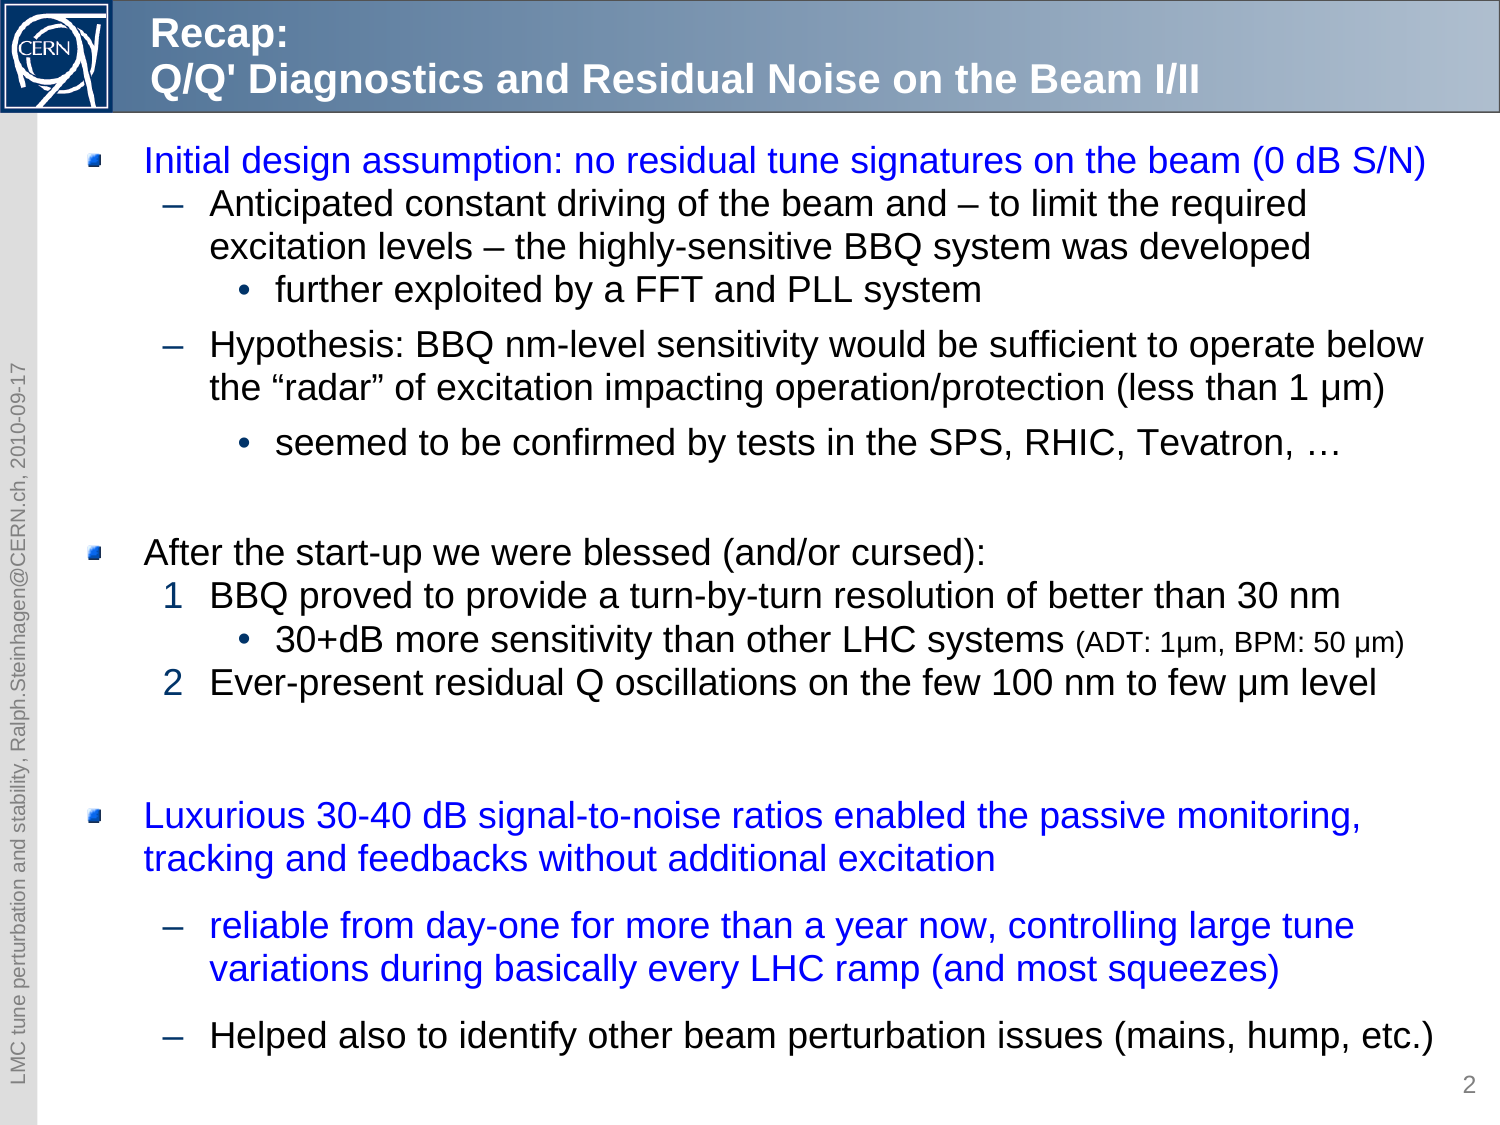

# Recap: Q/Q' Diagnostics and Residual Noise on the Beam I/II
Initial design assumption: no residual tune signatures on the beam (0 dB S/N)
Anticipated constant driving of the beam and – to limit the required excitation levels – the highly-sensitive BBQ system was developed
further exploited by a FFT and PLL system
Hypothesis: BBQ nm-level sensitivity would be sufficient to operate below the “radar” of excitation impacting operation/protection (less than 1 μm)
seemed to be confirmed by tests in the SPS, RHIC, Tevatron, …
After the start-up we were blessed (and/or cursed):
BBQ proved to provide a turn-by-turn resolution of better than 30 nm
30+dB more sensitivity than other LHC systems (ADT: 1μm, BPM: 50 μm)
Ever-present residual Q oscillations on the few 100 nm to few μm level
Luxurious 30-40 dB signal-to-noise ratios enabled the passive monitoring, tracking and feedbacks without additional excitation
reliable from day-one for more than a year now, controlling large tune variations during basically every LHC ramp (and most squeezes)
Helped also to identify other beam perturbation issues (mains, hump, etc.)